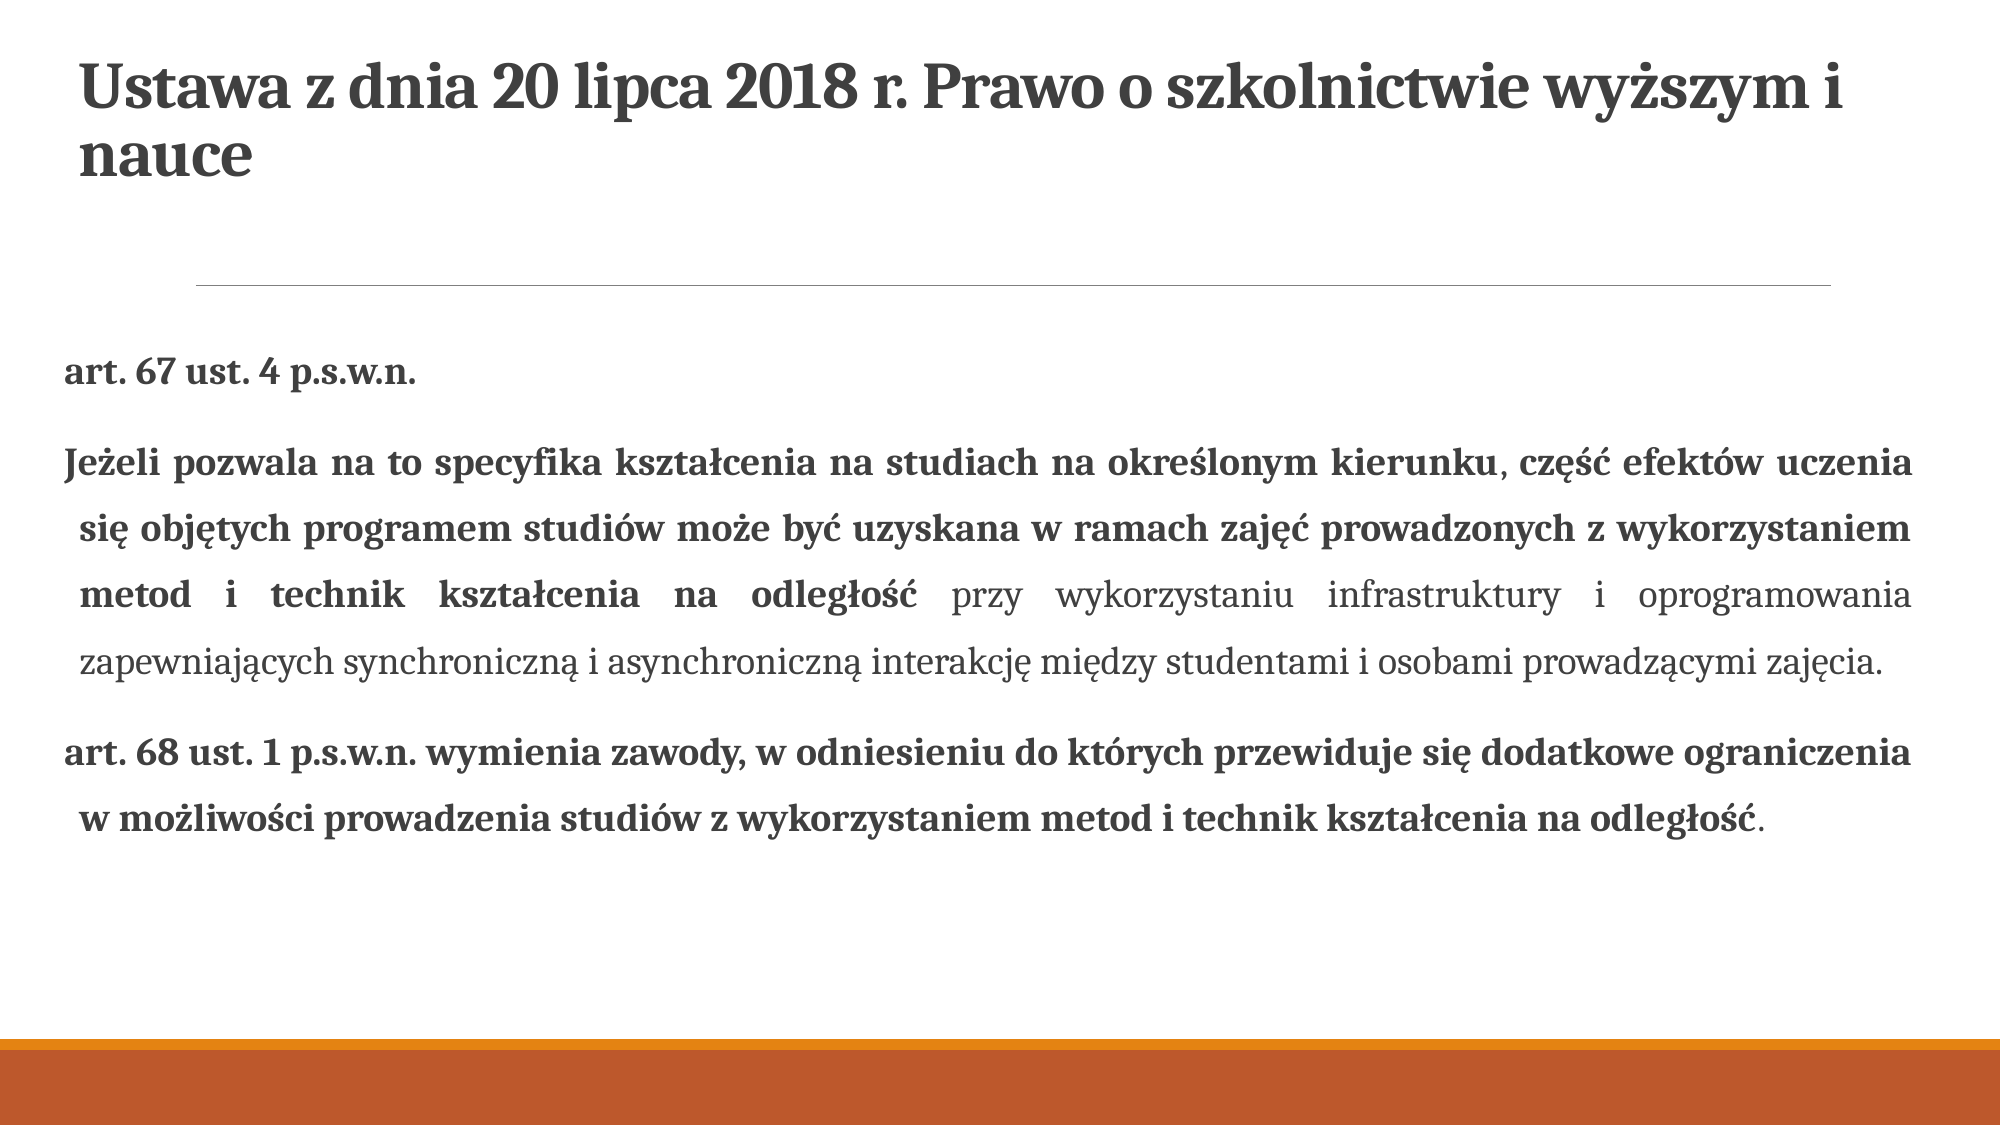

# Ustawa z dnia 20 lipca 2018 r. Prawo o szkolnictwie wyższym i nauce
art. 67 ust. 4 p.s.w.n.
Jeżeli pozwala na to specyfika kształcenia na studiach na określonym kierunku, część efektów uczenia się objętych programem studiów może być uzyskana w ramach zajęć prowadzonych z wykorzystaniem metod i technik kształcenia na odległość przy wykorzystaniu infrastruktury i oprogramowania zapewniających synchroniczną i asynchroniczną interakcję między studentami i osobami prowadzącymi zajęcia.
art. 68 ust. 1 p.s.w.n. wymienia zawody, w odniesieniu do których przewiduje się dodatkowe ograniczenia w możliwości prowadzenia studiów z wykorzystaniem metod i technik kształcenia na odległość.